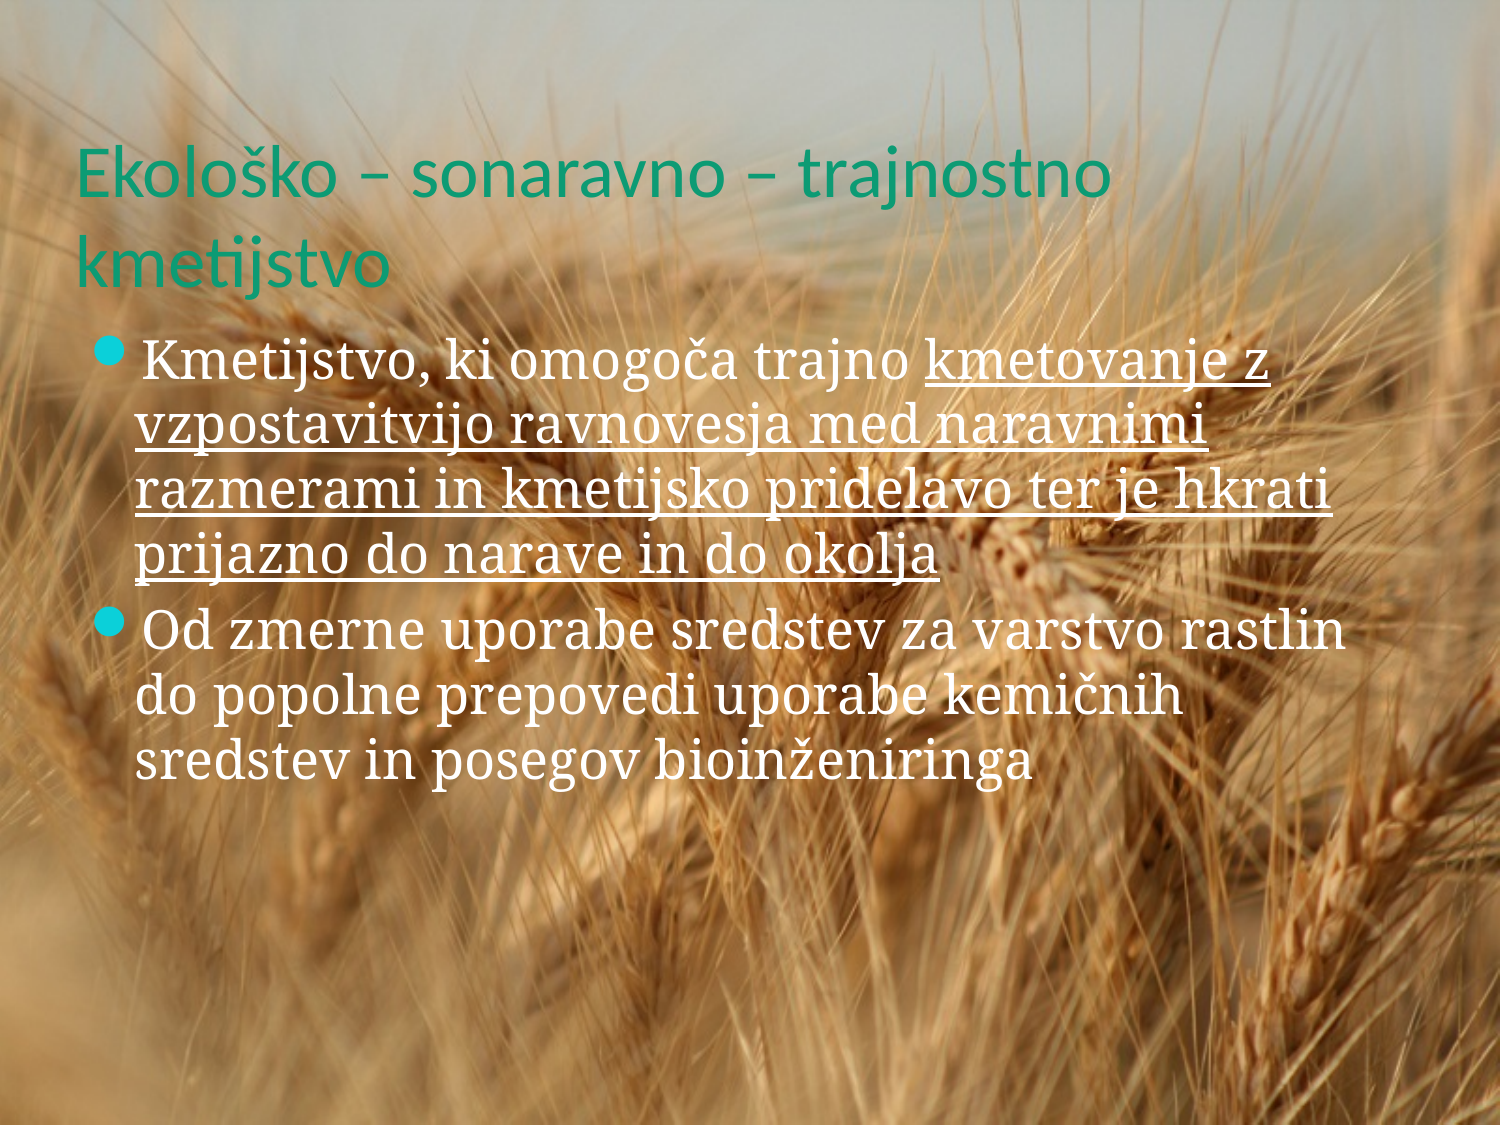

# Ekološko – sonaravno – trajnostno kmetijstvo
Kmetijstvo, ki omogoča trajno kmetovanje z vzpostavitvijo ravnovesja med naravnimi razmerami in kmetijsko pridelavo ter je hkrati prijazno do narave in do okolja
Od zmerne uporabe sredstev za varstvo rastlin do popolne prepovedi uporabe kemičnih sredstev in posegov bioinženiringa